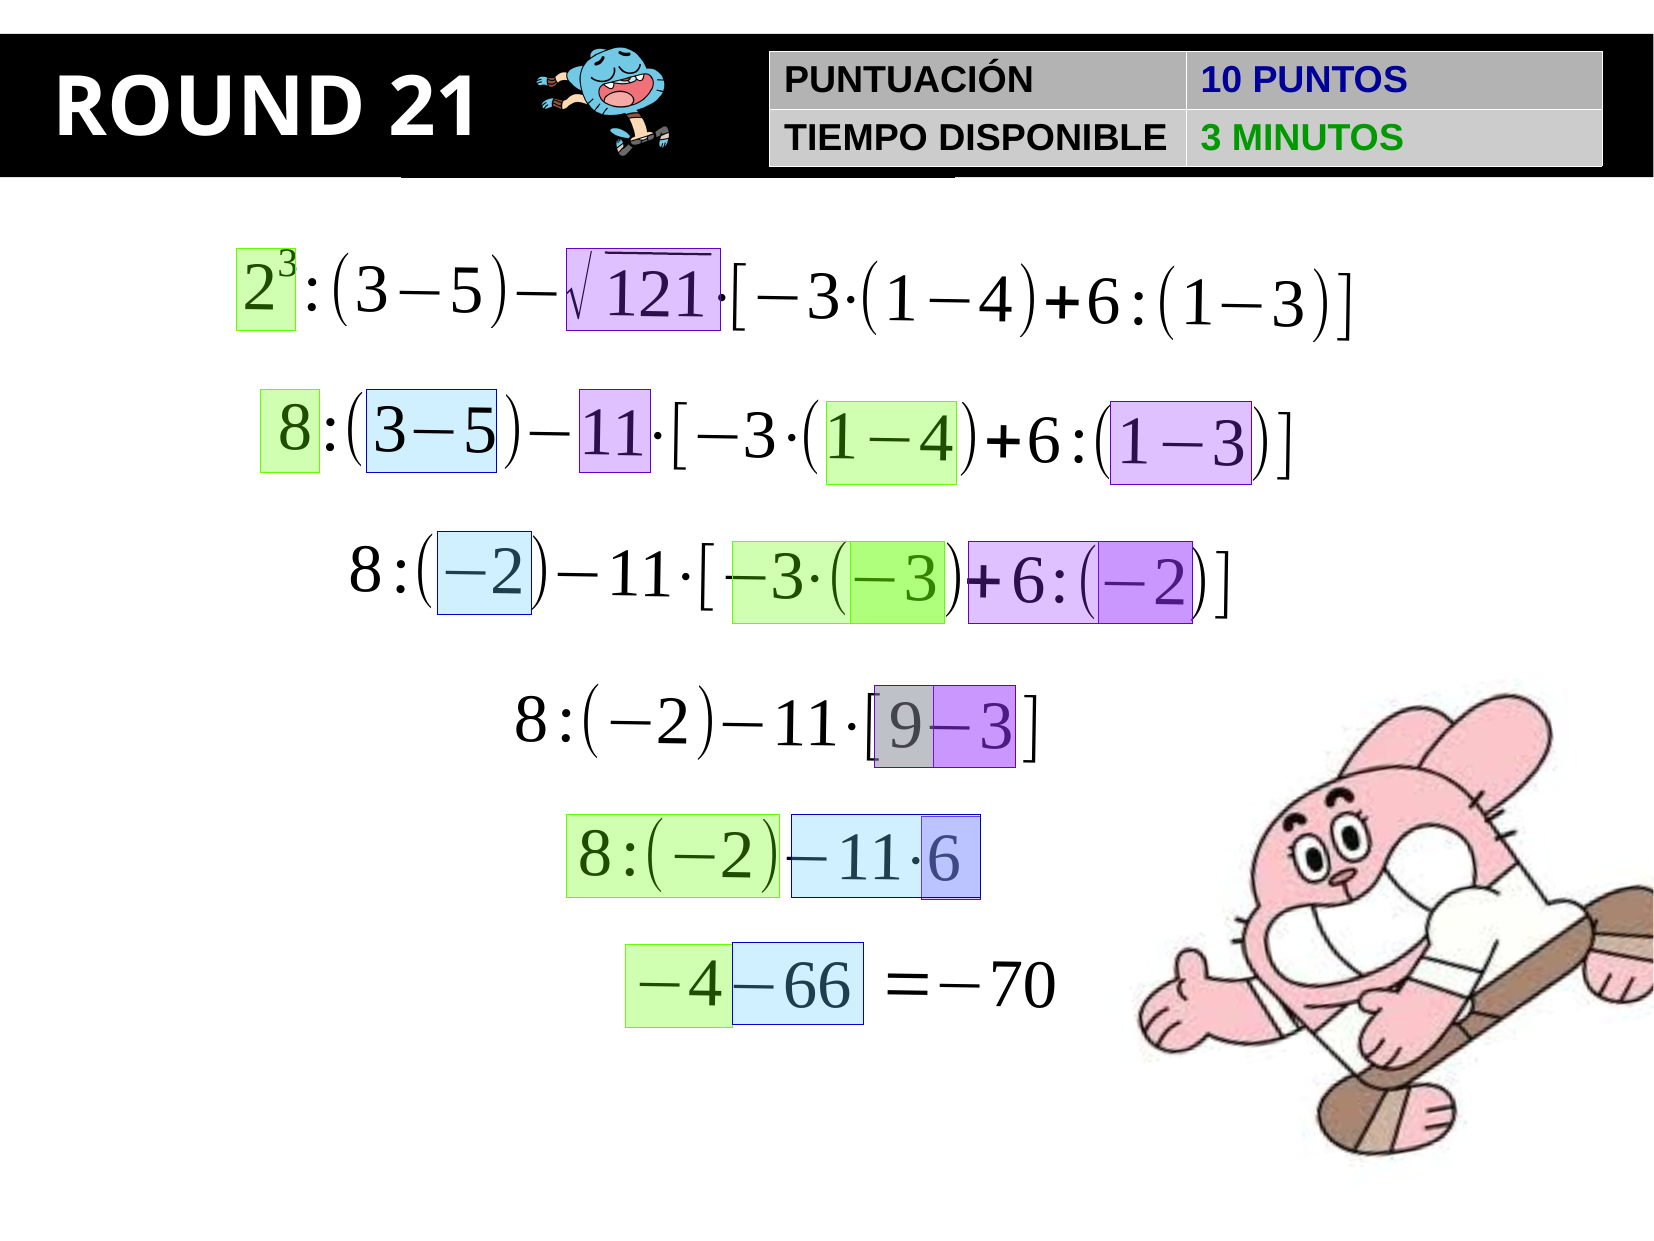

#
ROUND 21
| PUNTUACIÓN | 10 PUNTOS |
| --- | --- |
| TIEMPO DISPONIBLE | 3 MINUTOS |